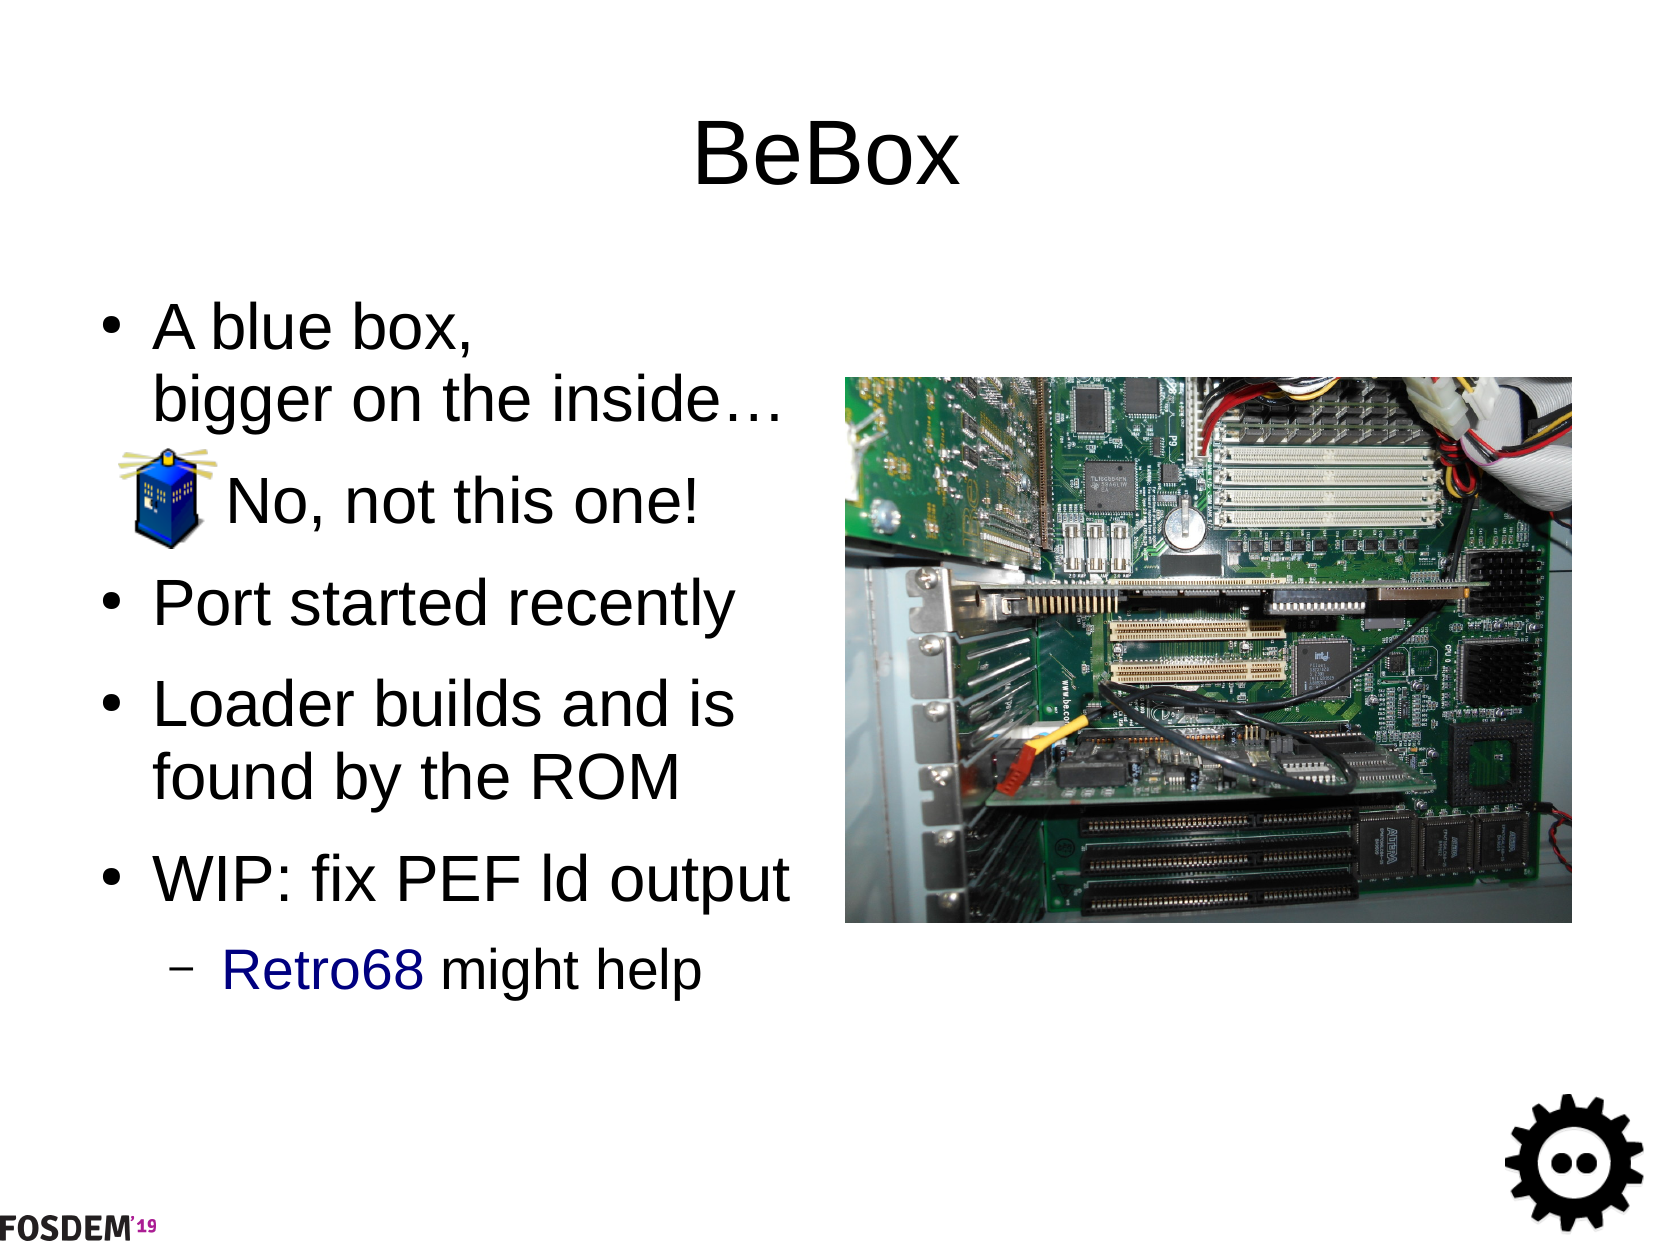

# BeBox
A blue box,
bigger on the inside…
 No, not this one!
Port started recently
Loader builds and is found by the ROM
WIP: fix PEF ld output
Retro68 might help